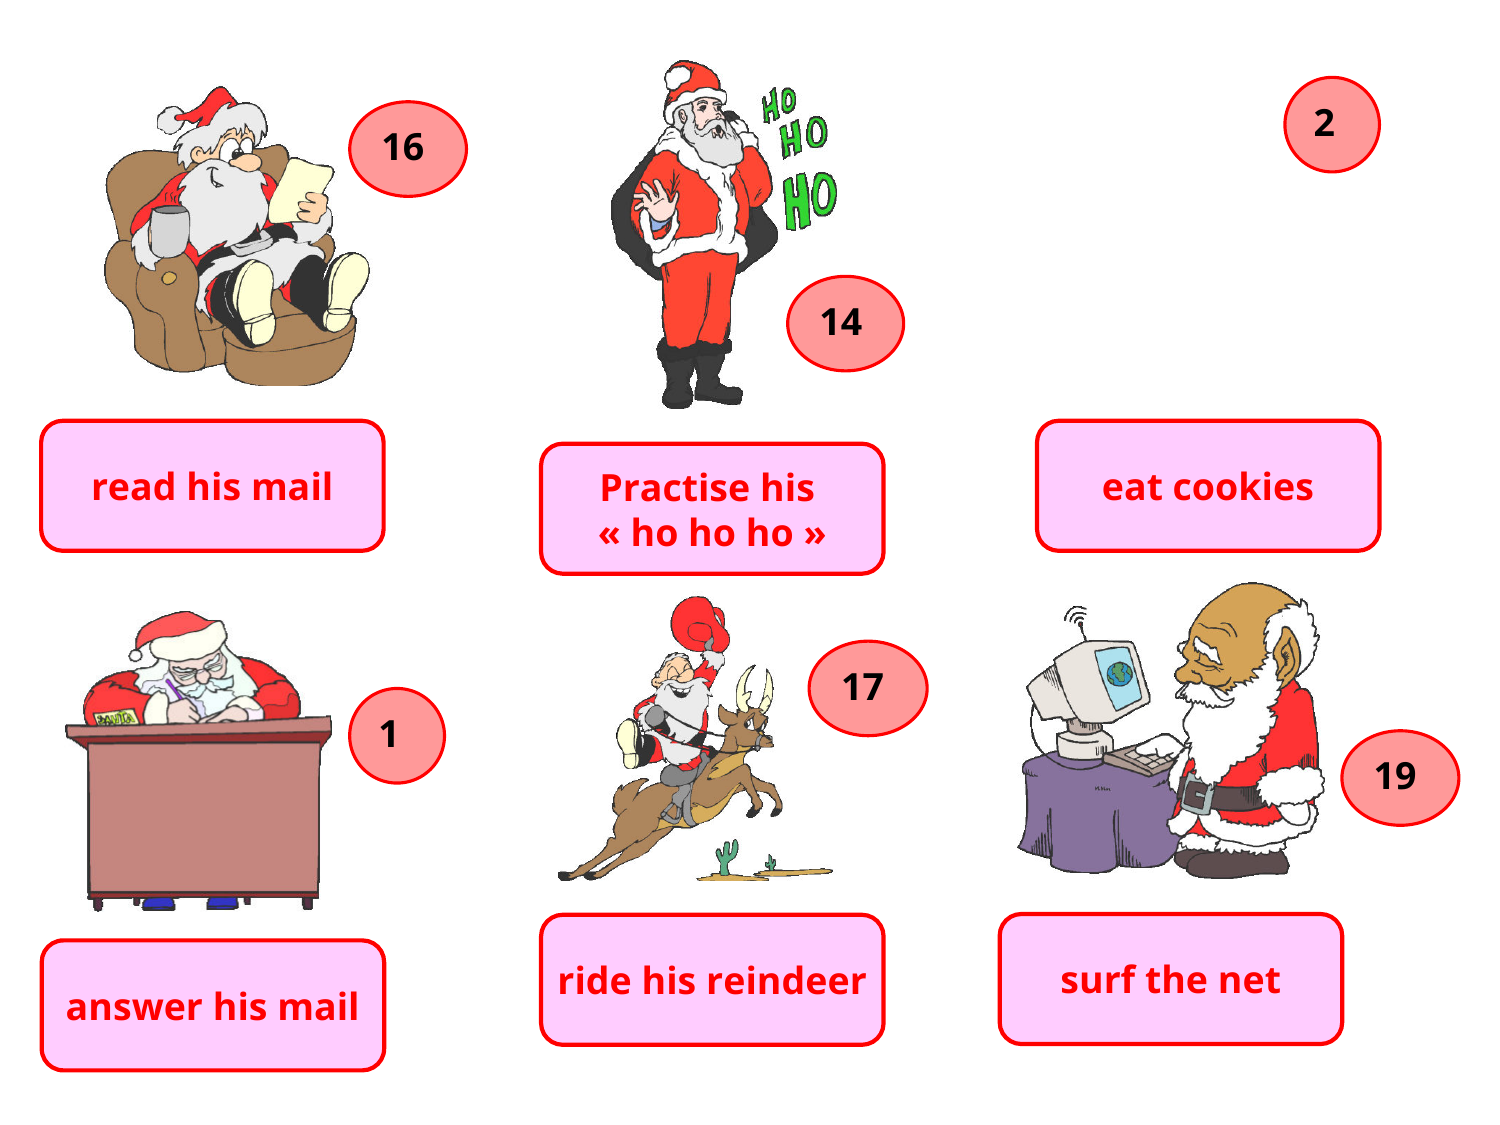

2
16
14
read his mail
eat cookies
Practise his
« ho ho ho »
17
1
19
surf the net
ride his reindeer
answer his mail